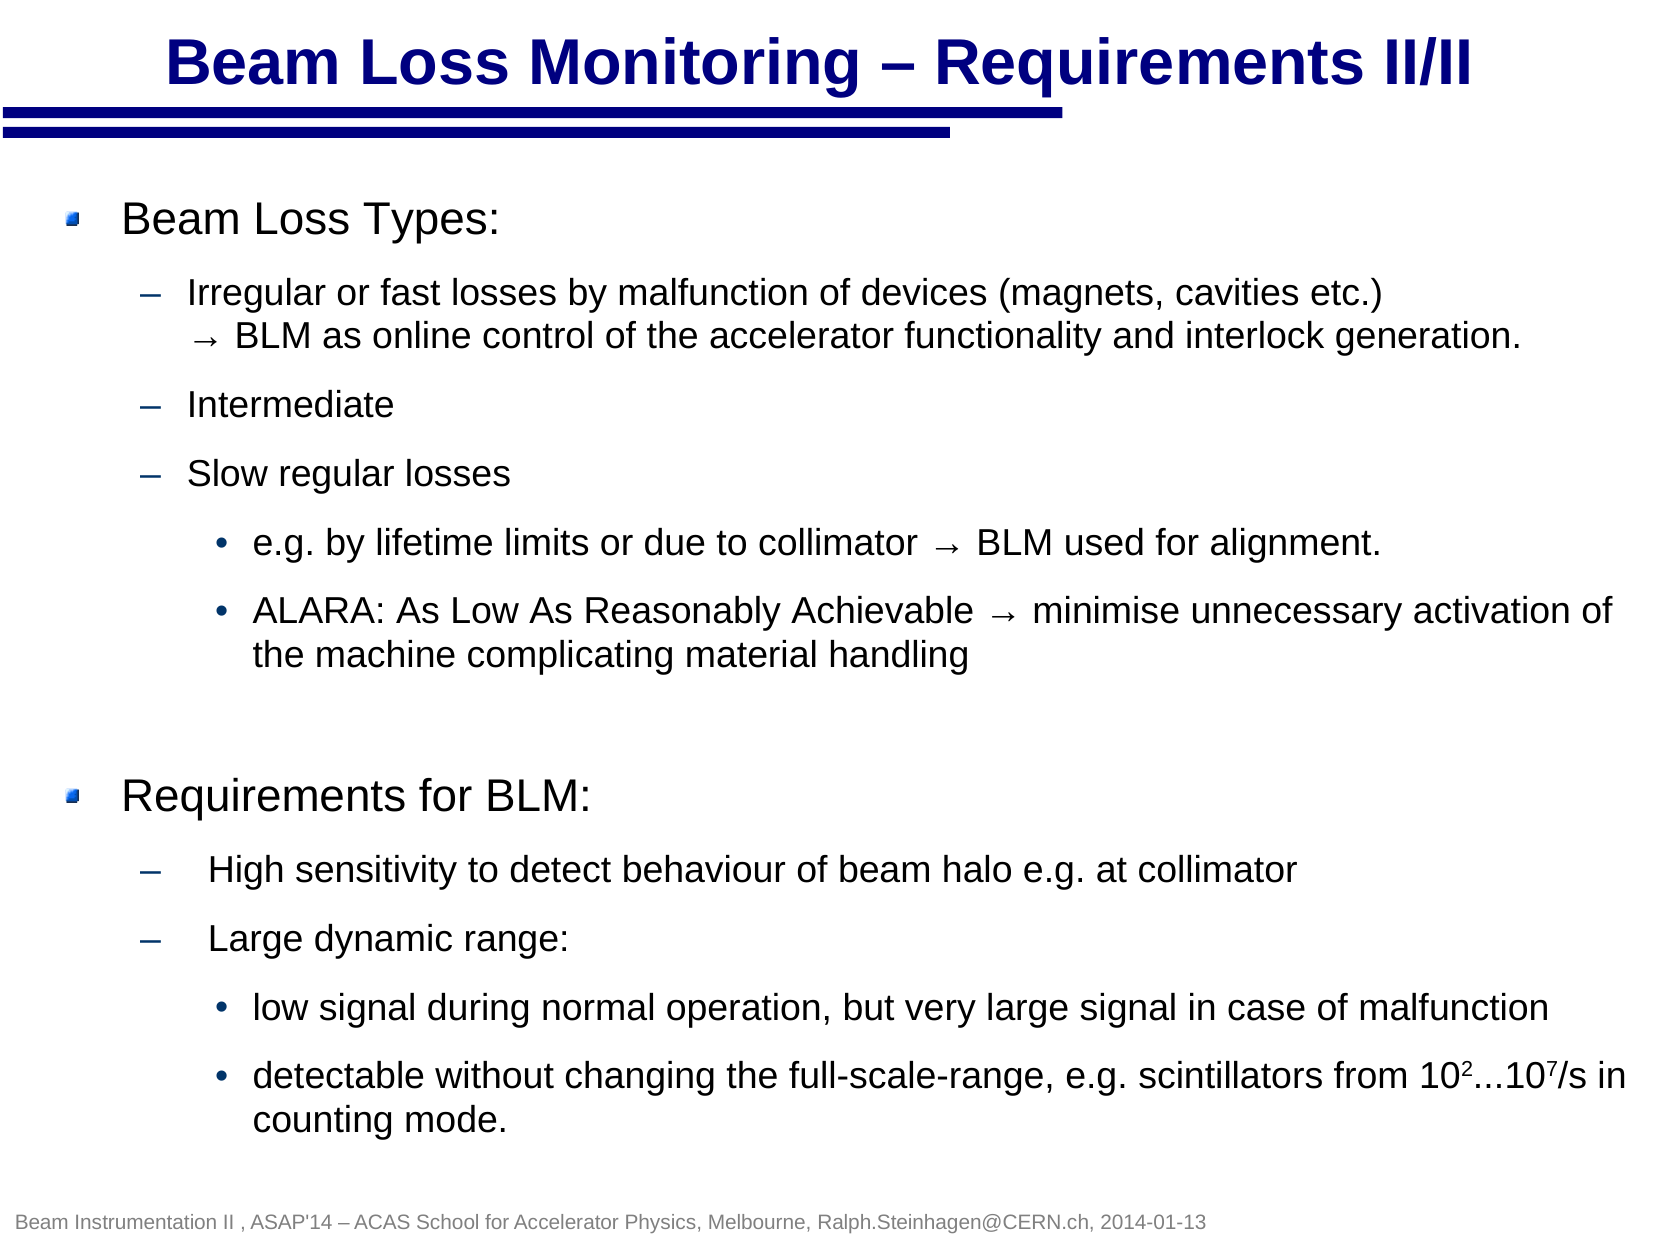

# Beam Loss Monitoring – Requirements II/II
Beam Loss Types:
Irregular or fast losses by malfunction of devices (magnets, cavities etc.)	 	 → BLM as online control of the accelerator functionality and interlock generation.
Intermediate
Slow regular losses
e.g. by lifetime limits or due to collimator → BLM used for alignment.
ALARA: As Low As Reasonably Achievable → minimise unnecessary activation of the machine complicating material handling
Requirements for BLM:
 High sensitivity to detect behaviour of beam halo e.g. at collimator
 Large dynamic range:
low signal during normal operation, but very large signal in case of malfunction
detectable without changing the full-scale-range, e.g. scintillators from 102...107/s in counting mode.